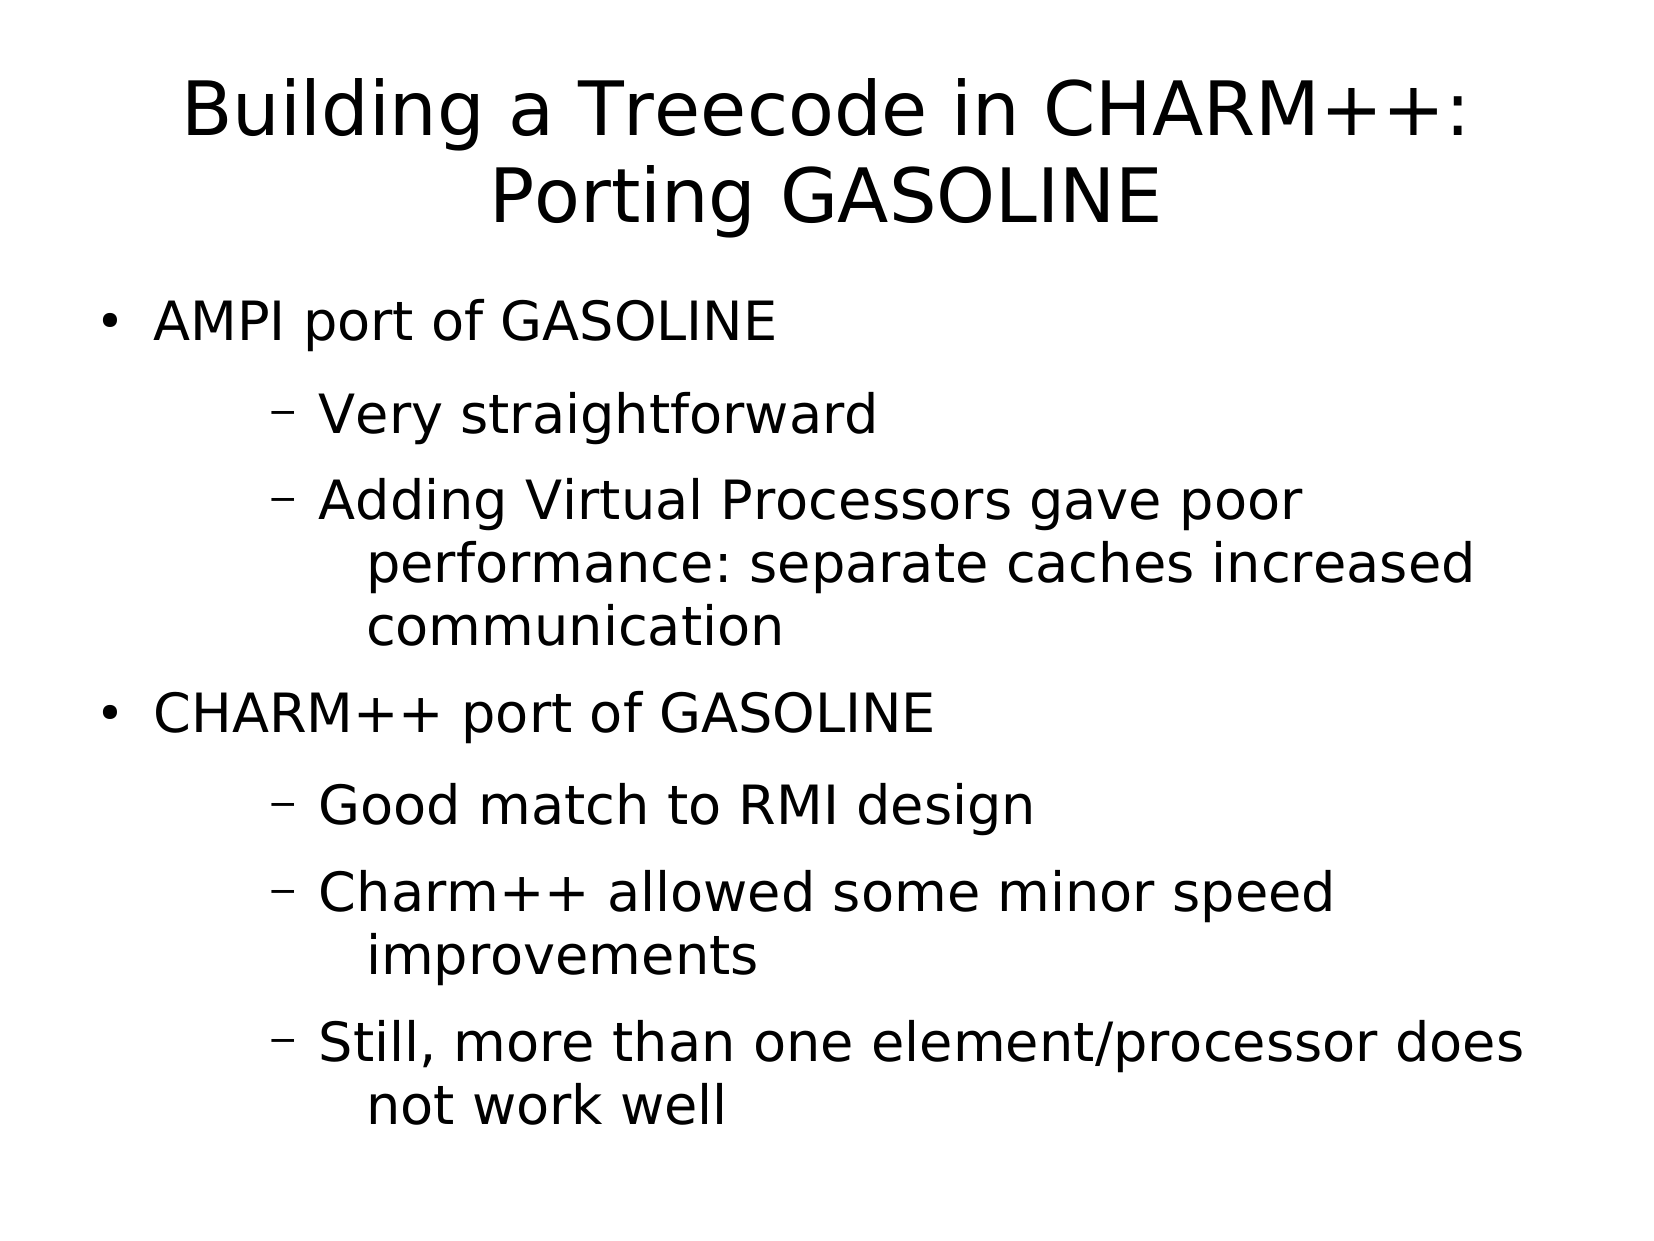

# Building a Treecode in CHARM++: Porting GASOLINE
AMPI port of GASOLINE
Very straightforward
Adding Virtual Processors gave poor performance: separate caches increased communication
CHARM++ port of GASOLINE
Good match to RMI design
Charm++ allowed some minor speed improvements
Still, more than one element/processor does not work well